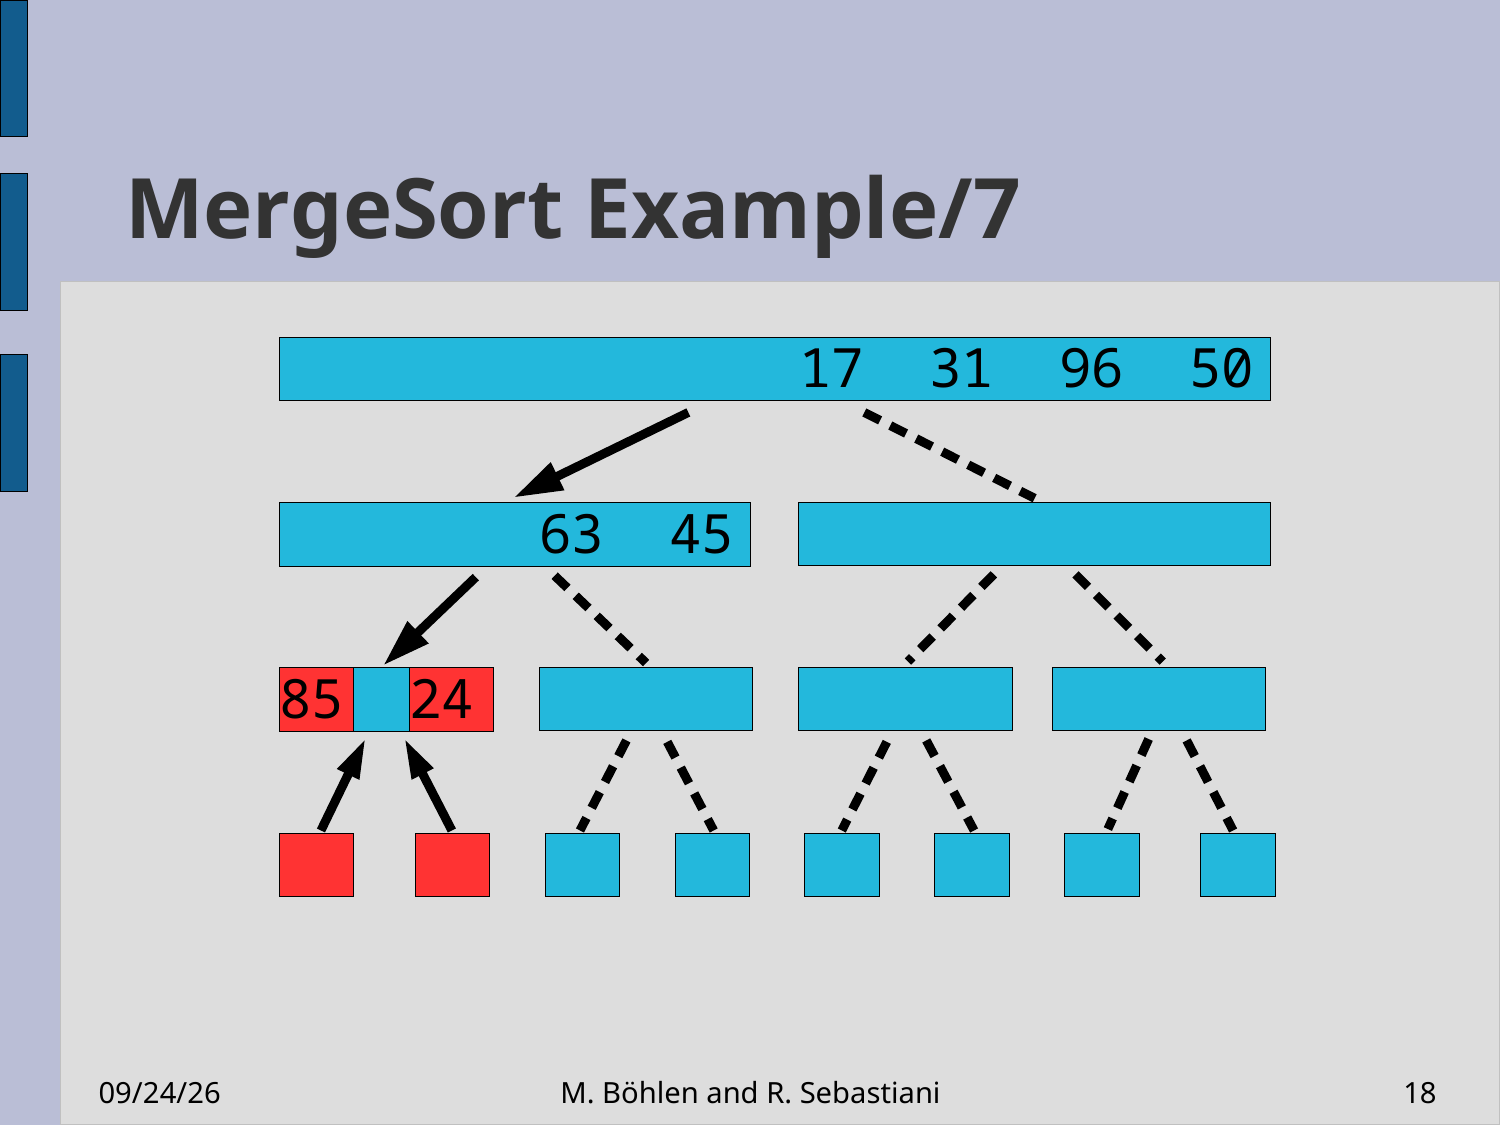

# MergeSort Example/7
 17 31 96 50
 63 45
85 24
85
24
M. Böhlen and R. Sebastiani
18